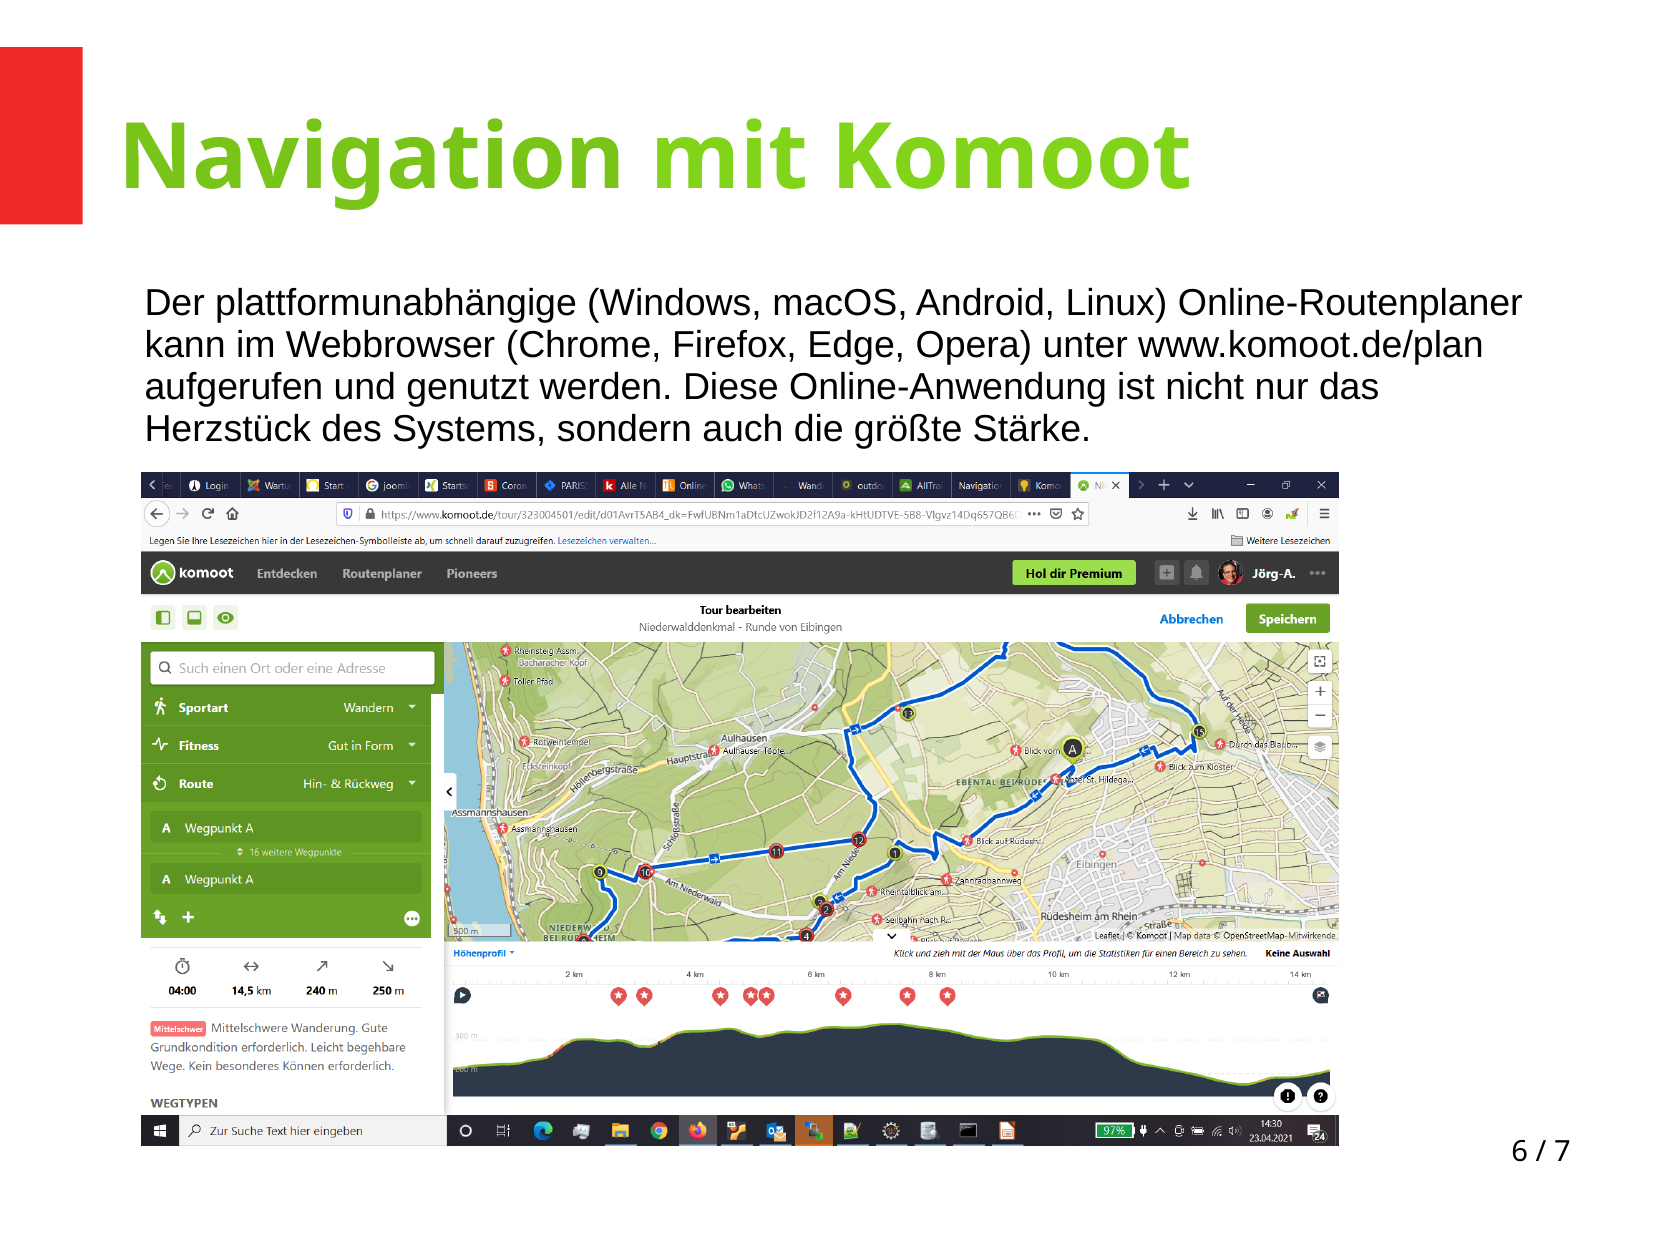

# Navigation mit Komoot
Der plattformunabhängige (Windows, macOS, Android, Linux) Online-Routenplaner kann im Webbrowser (Chrome, Firefox, Edge, Opera) unter www.komoot.de/plan aufgerufen und genutzt werden. Diese Online-Anwendung ist nicht nur das Herzstück des Systems, sondern auch die größte Stärke.
6